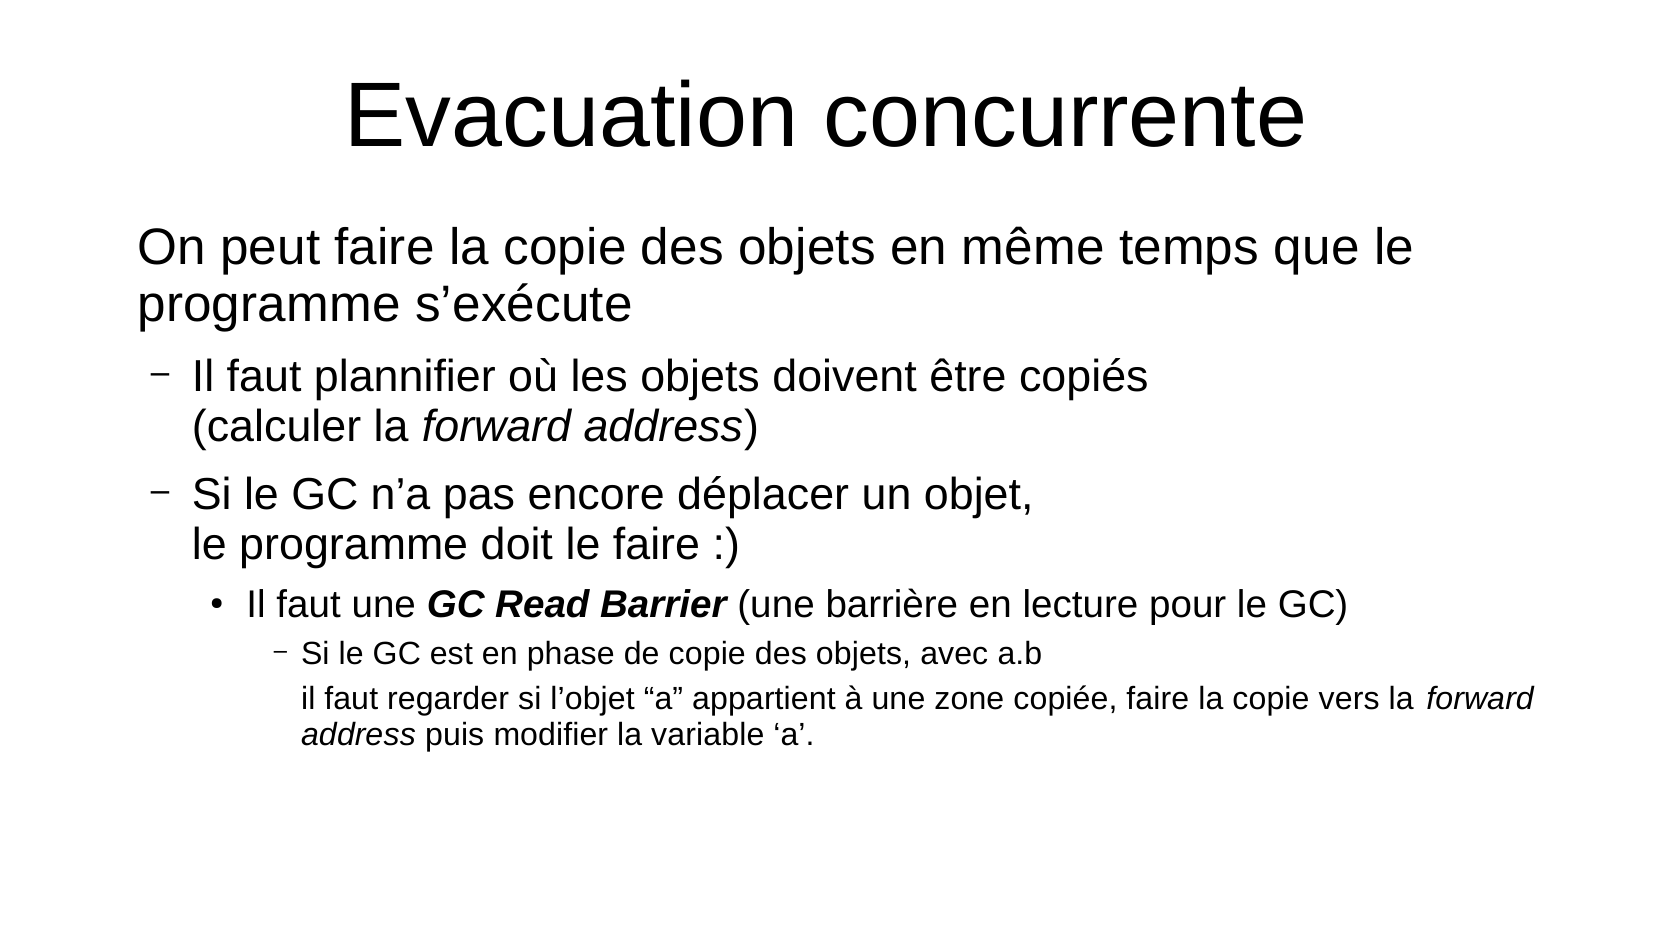

# Evacuation concurrente
On peut faire la copie des objets en même temps que le programme s’exécute
Il faut plannifier où les objets doivent être copiés
(calculer la forward address)
Si le GC n’a pas encore déplacer un objet,
le programme doit le faire :)
Il faut une GC Read Barrier (une barrière en lecture pour le GC)
Si le GC est en phase de copie des objets, avec a.b
il faut regarder si l’objet “a” appartient à une zone copiée, faire la copie vers la forward address puis modifier la variable ‘a’.